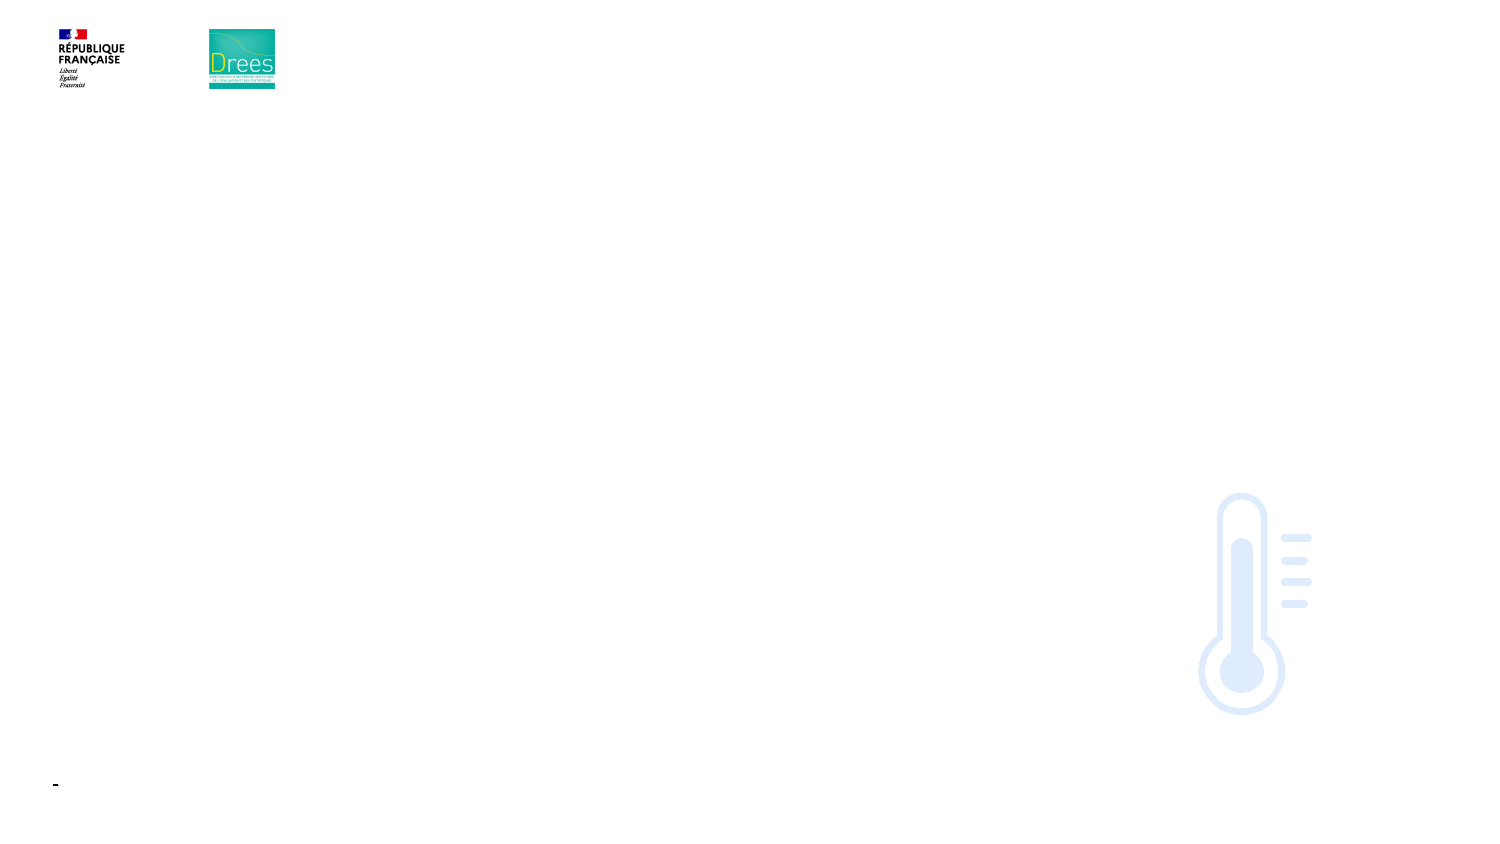

# Les inégalités sociales de santé : comment les mesure-t-on ?
3